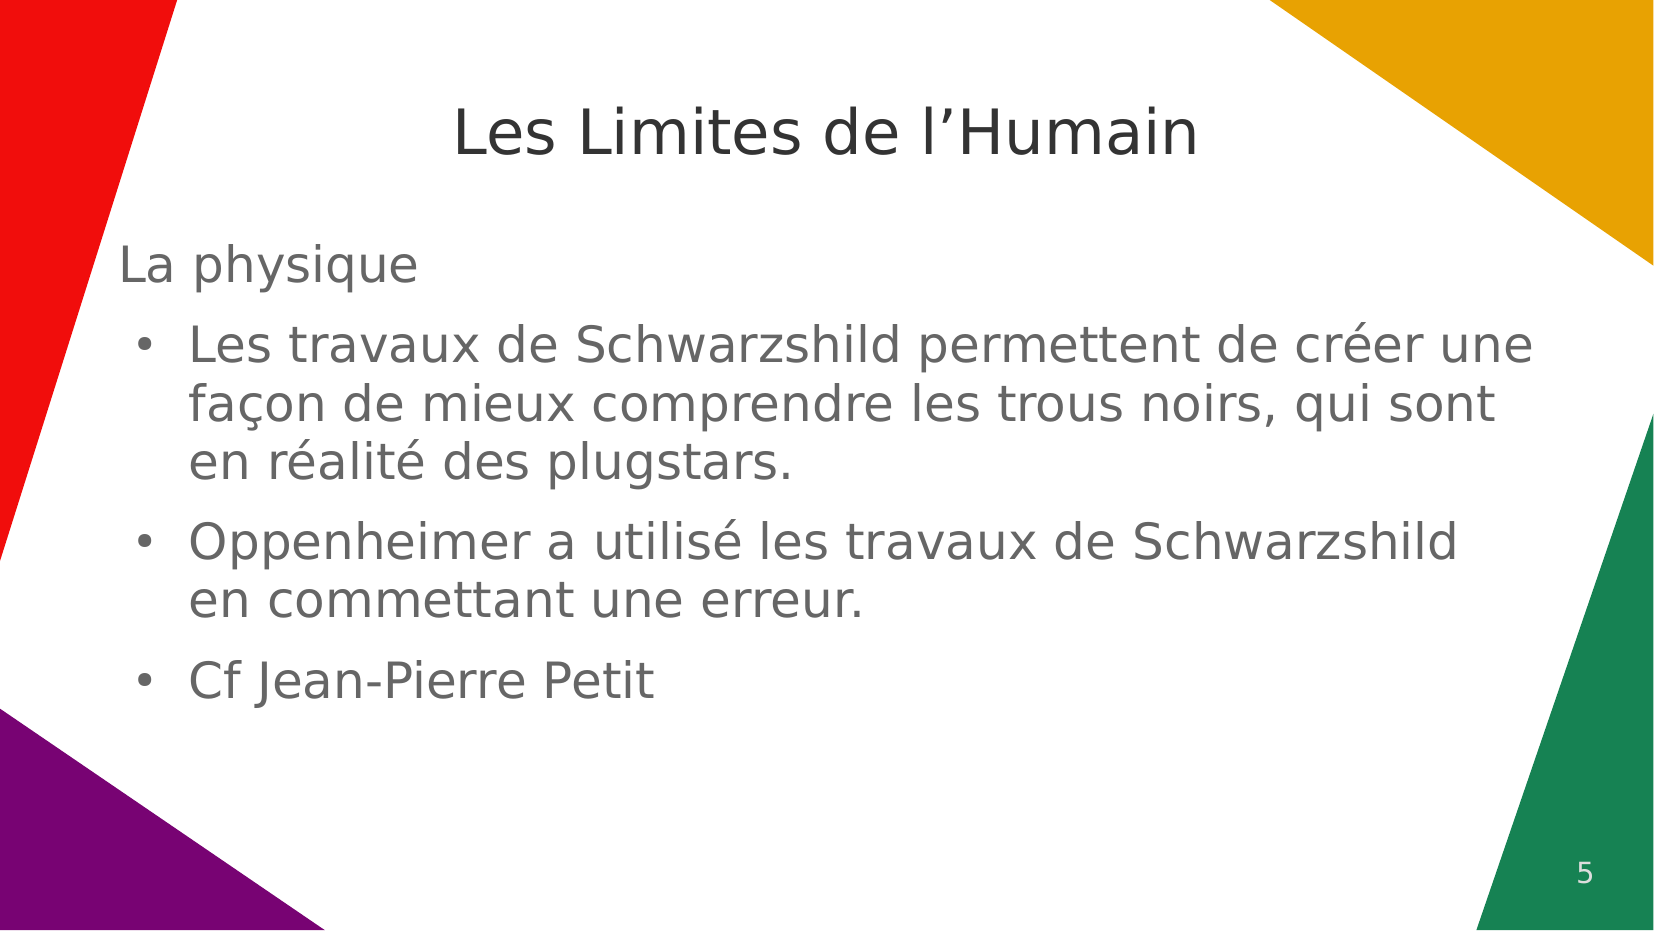

# Les Limites de l’Humain
La physique
Les travaux de Schwarzshild permettent de créer une façon de mieux comprendre les trous noirs, qui sont en réalité des plugstars.
Oppenheimer a utilisé les travaux de Schwarzshild en commettant une erreur.
Cf Jean-Pierre Petit
5